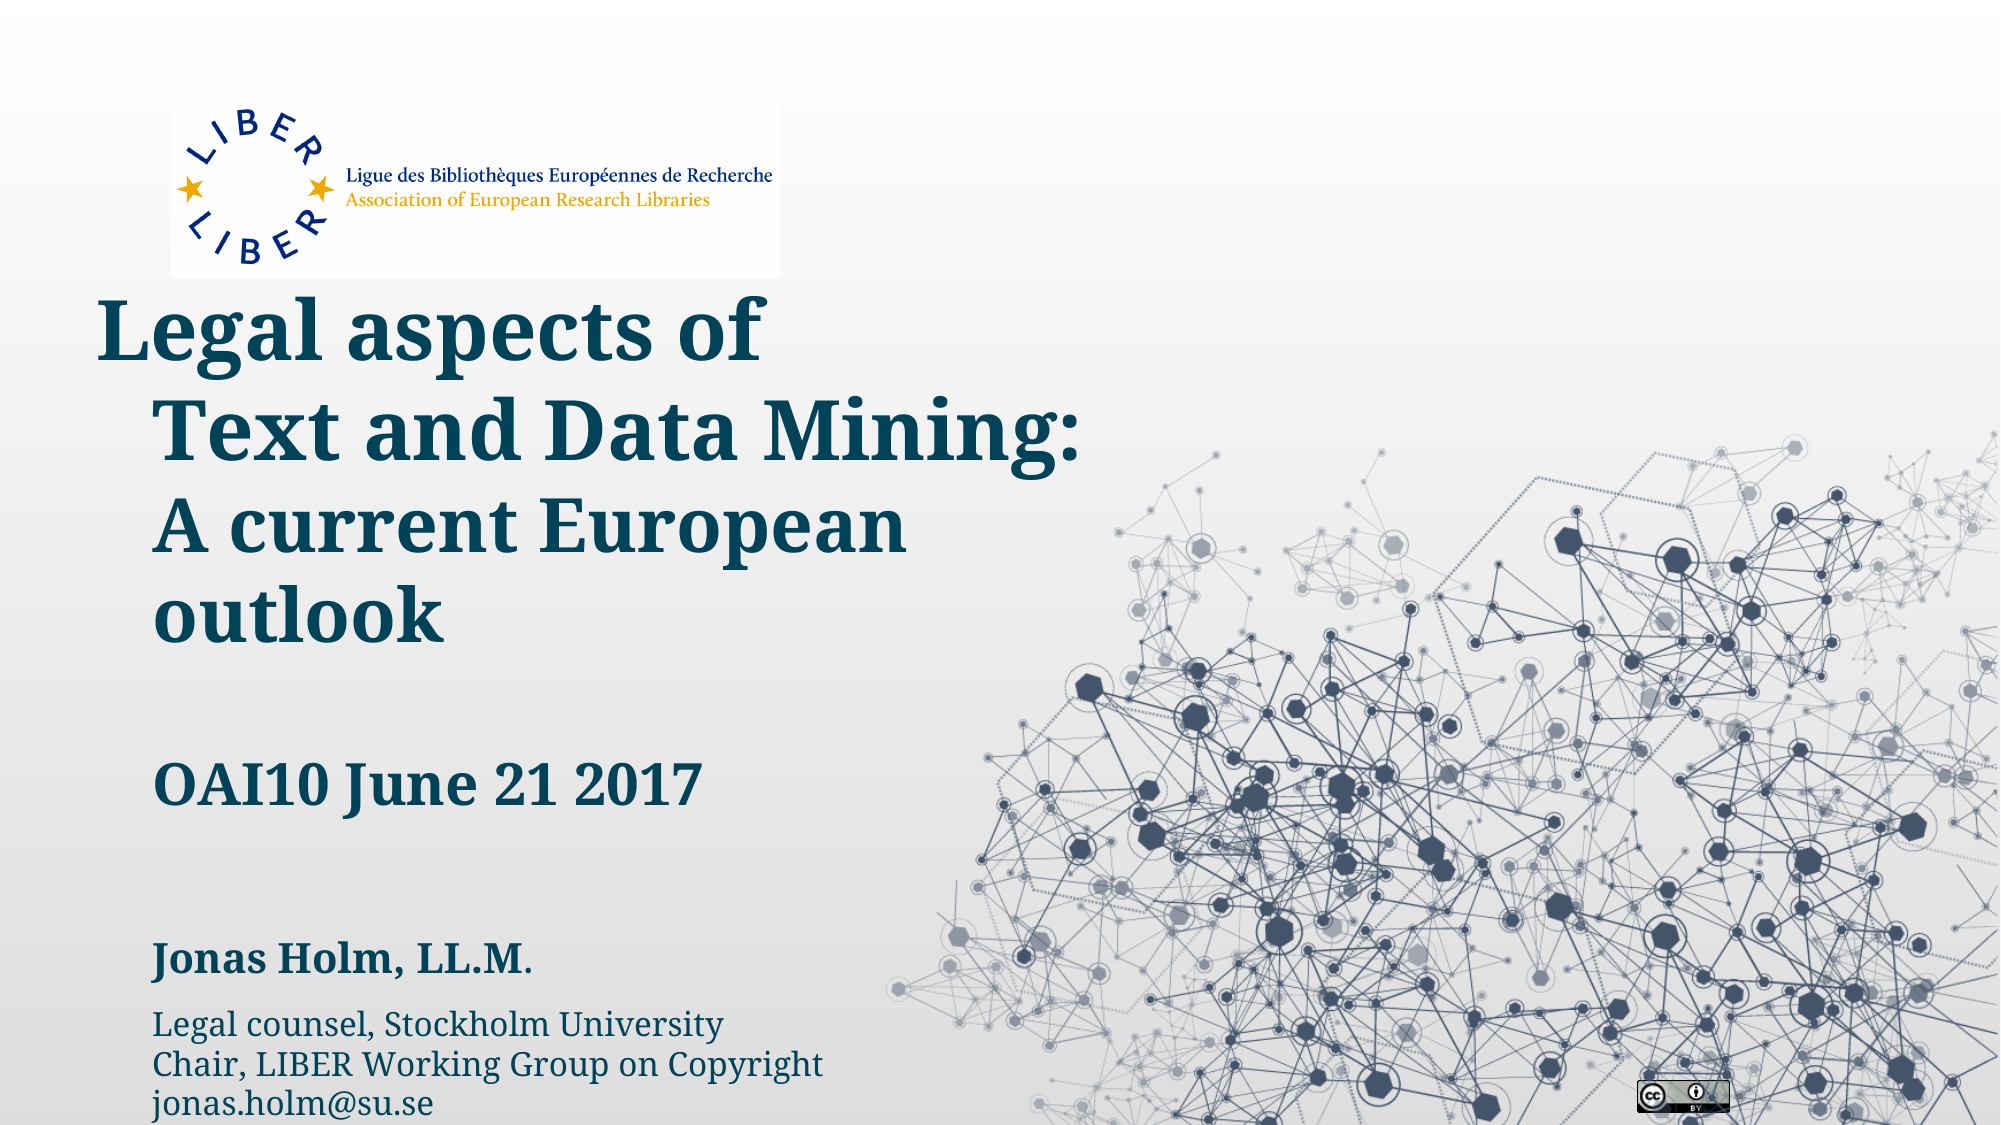

Legal aspects of
Text and Data Mining:
A current European outlook
OAI10 June 21 2017
	Jonas Holm, LL.M.
	Legal counsel, Stockholm University
Chair, LIBER Working Group on Copyright
jonas.holm@su.se